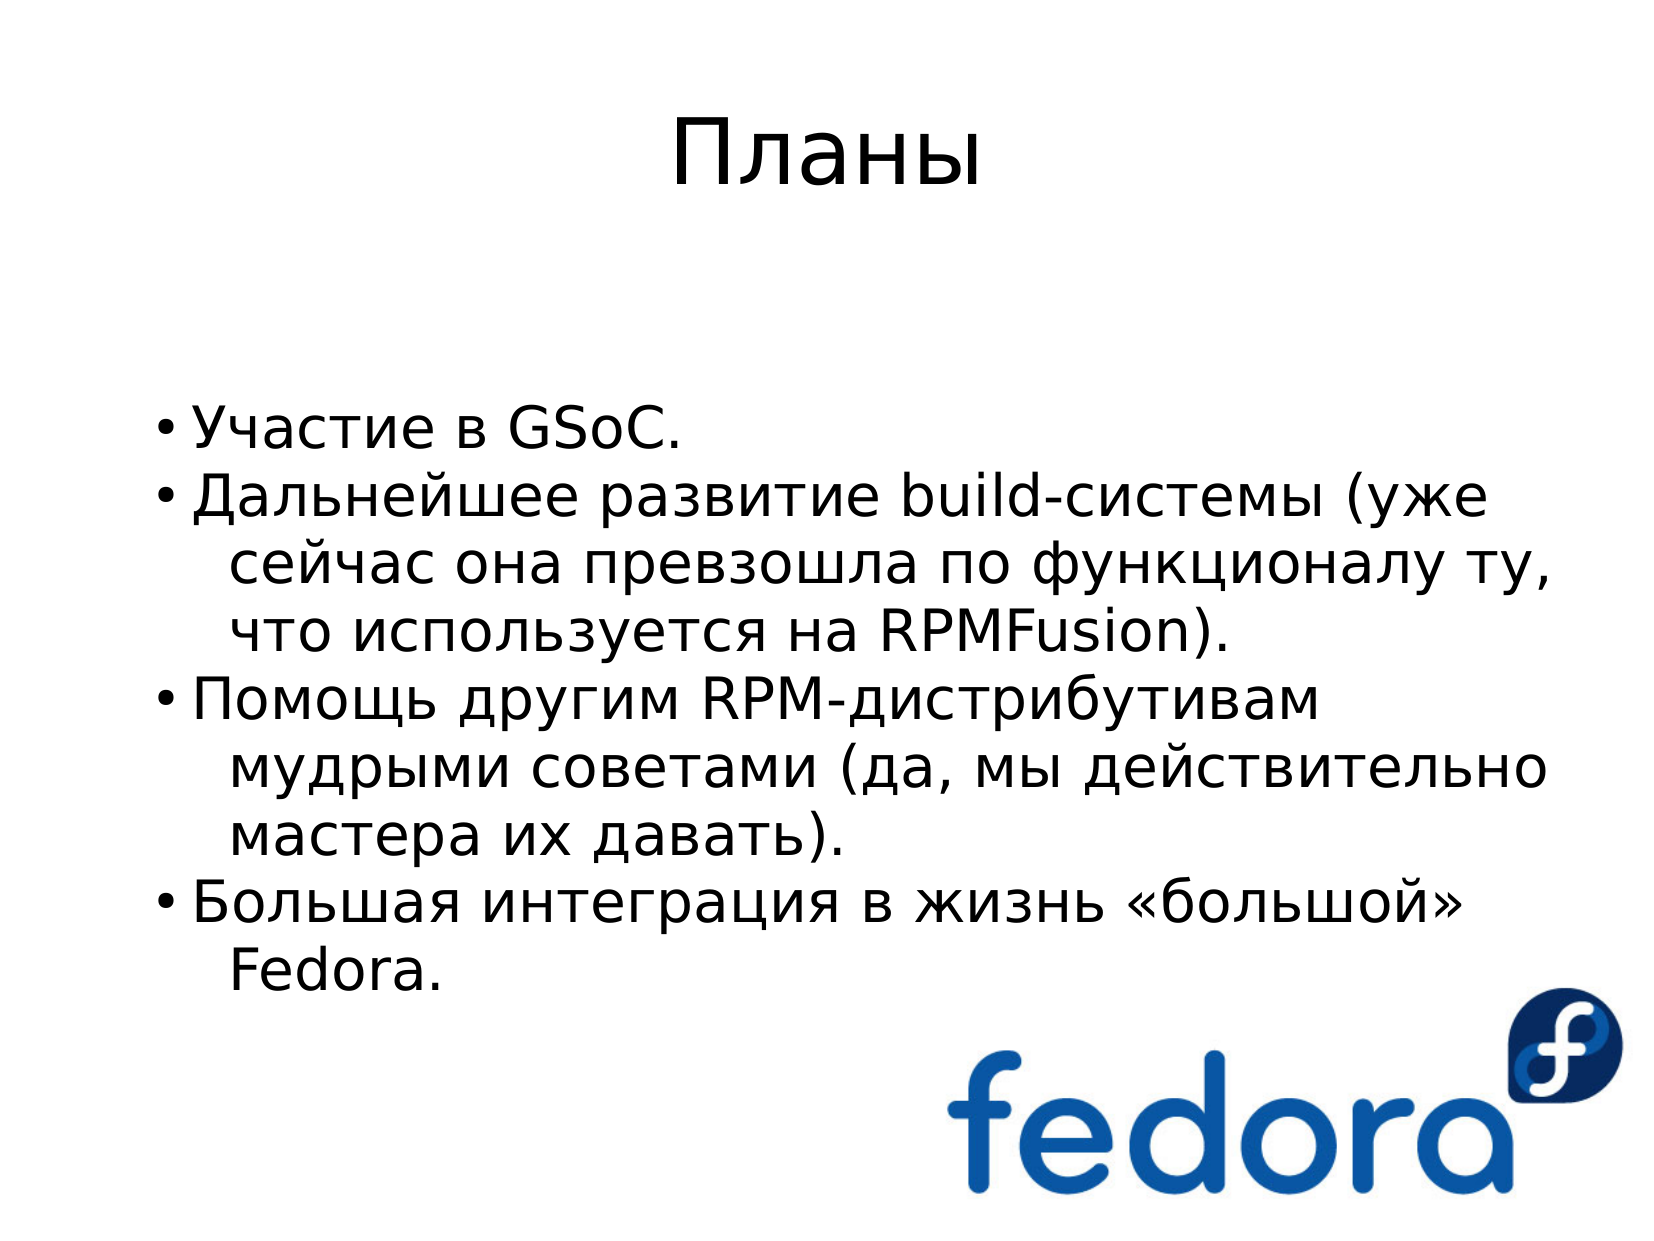

# Планы
Участие в GSoC.
Дальнейшее развитие build-системы (уже сейчас она превзошла по функционалу ту, что используется на RPMFusion).
Помощь другим RPM-дистрибутивам мудрыми советами (да, мы действительно мастера их давать).
Большая интеграция в жизнь «большой» Fedora.